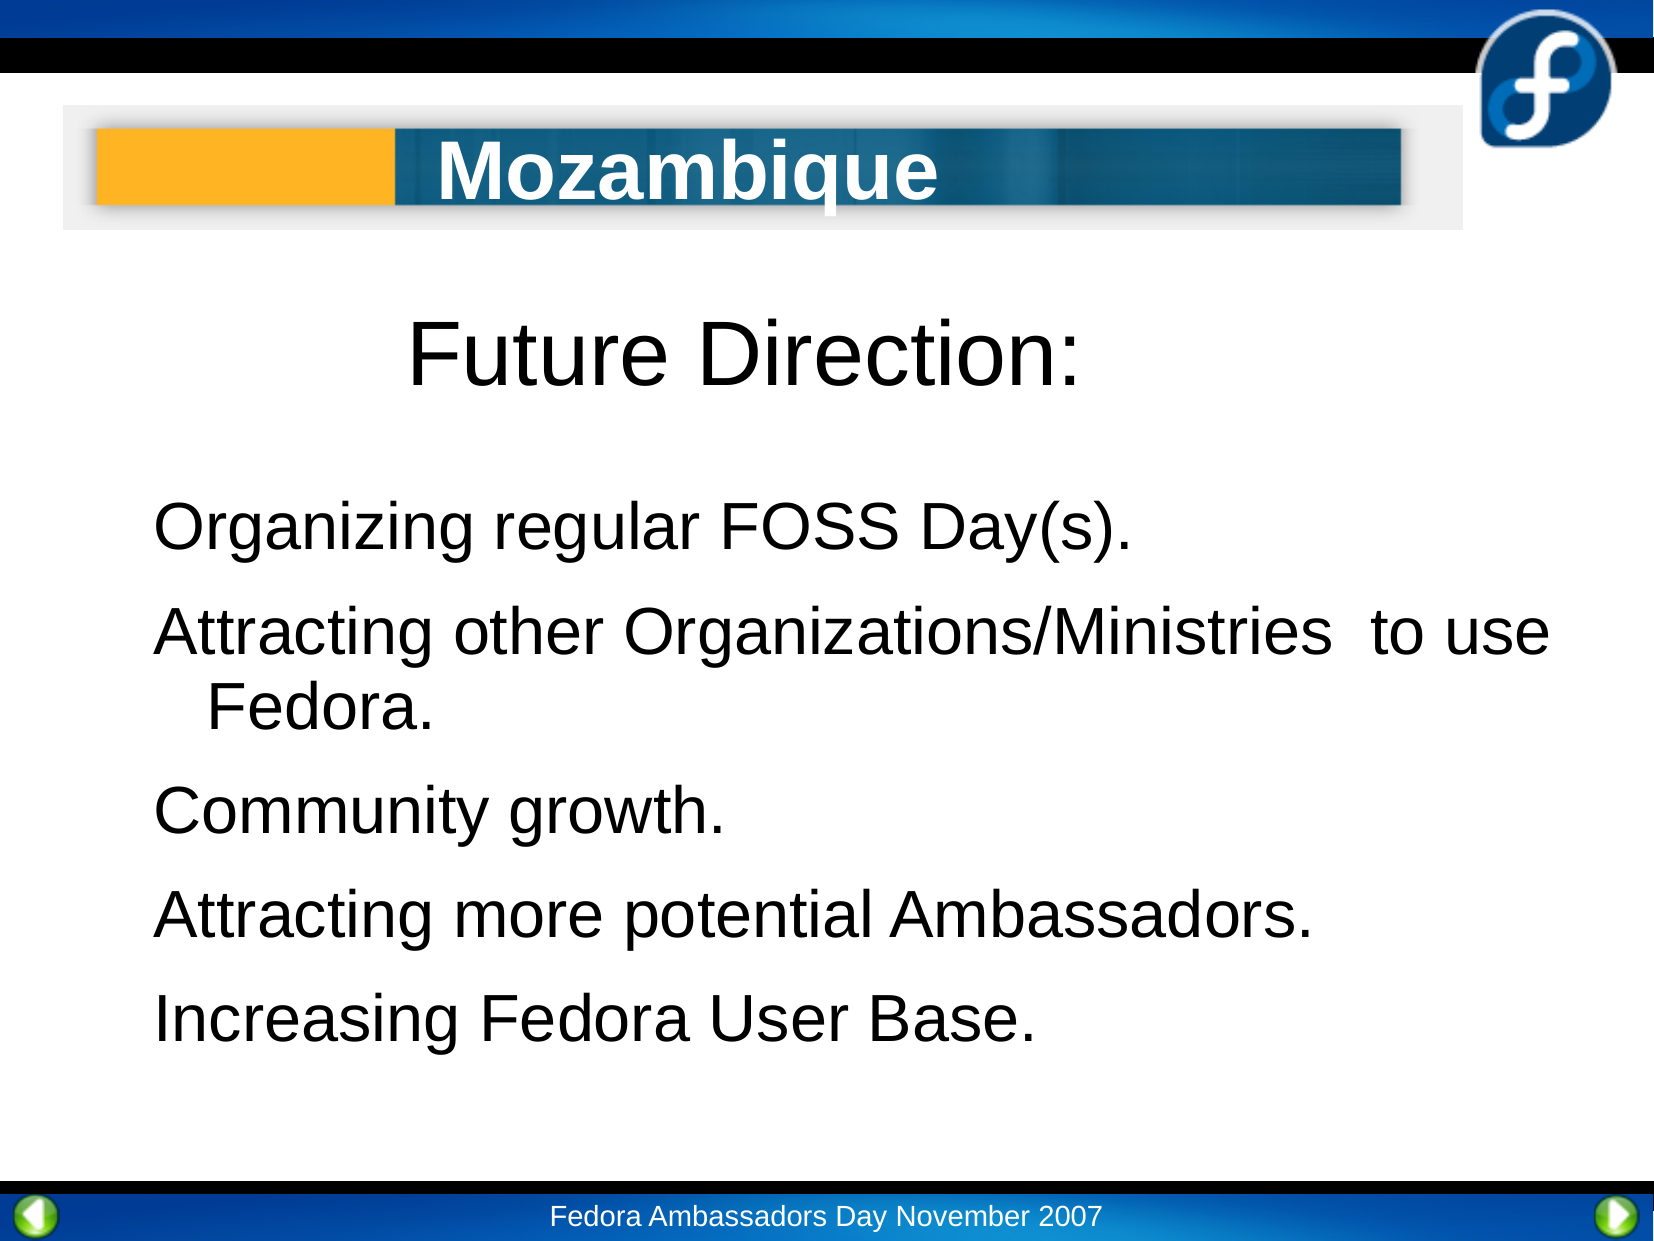

Mozambique
# Future Direction:
Organizing regular FOSS Day(s).
Attracting other Organizations/Ministries to use Fedora.
Community growth.
Attracting more potential Ambassadors.
Increasing Fedora User Base.